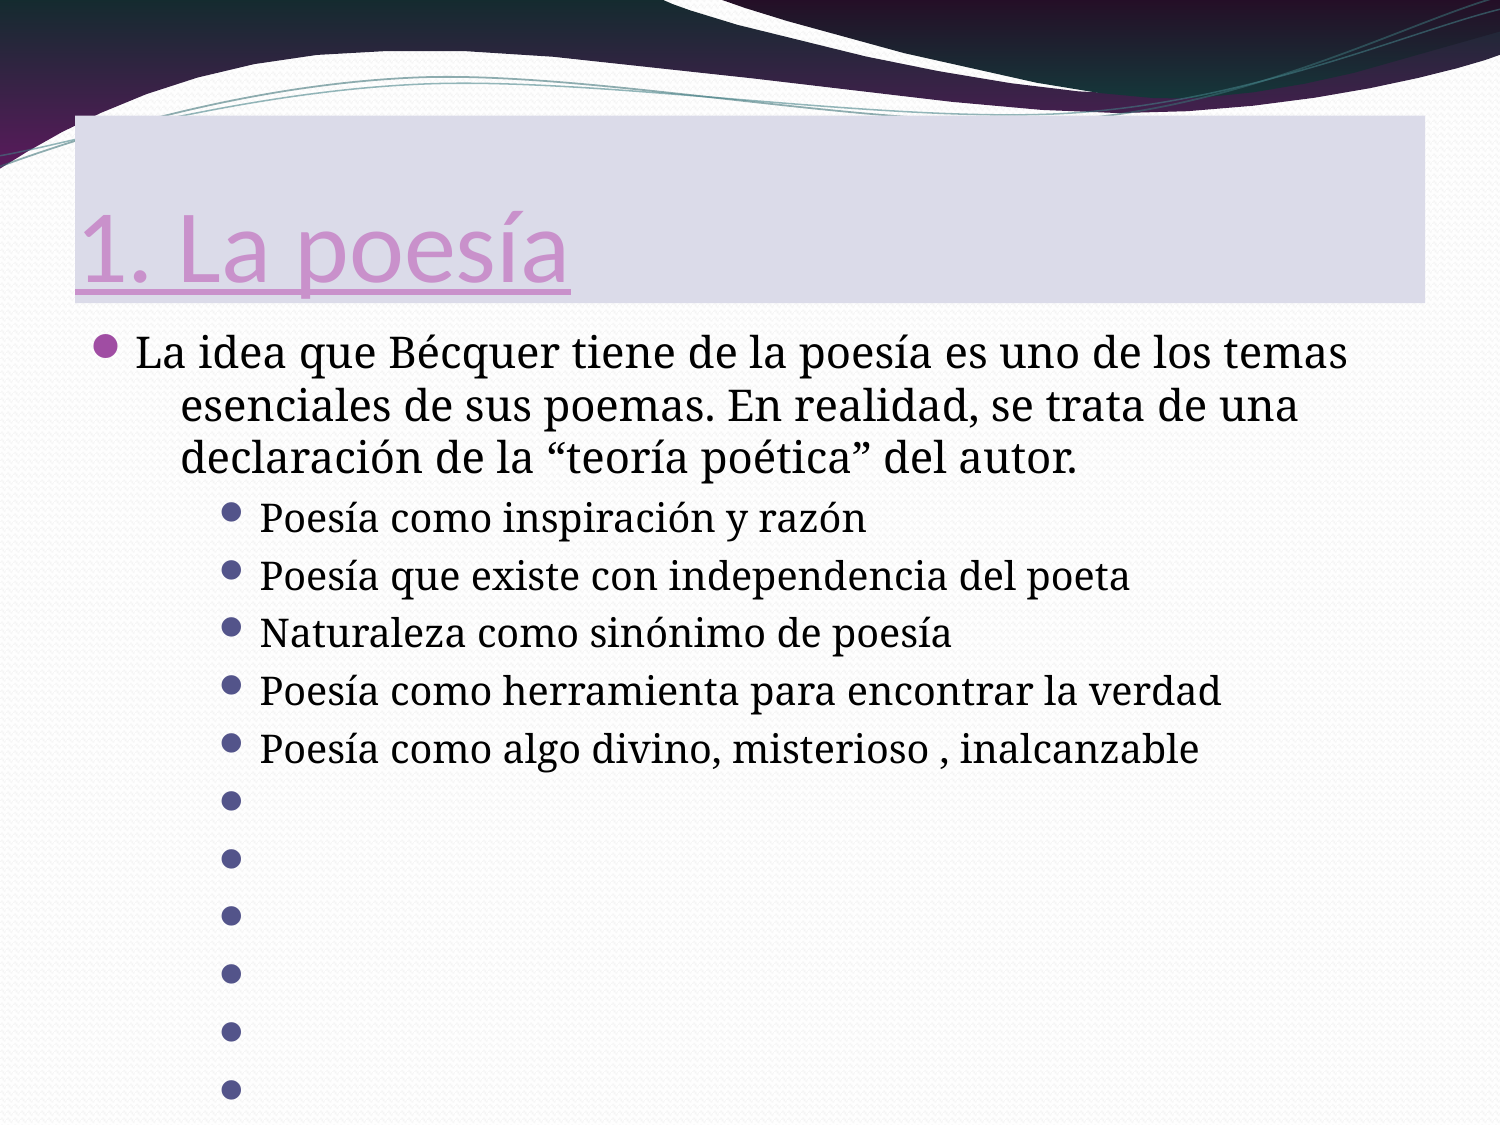

# 1. La poesía
La idea que Bécquer tiene de la poesía es uno de los temas esenciales de sus poemas. En realidad, se trata de una declaración de la “teoría poética” del autor.
Poesía como inspiración y razón
Poesía que existe con independencia del poeta
Naturaleza como sinónimo de poesía
Poesía como herramienta para encontrar la verdad
Poesía como algo divino, misterioso , inalcanzable